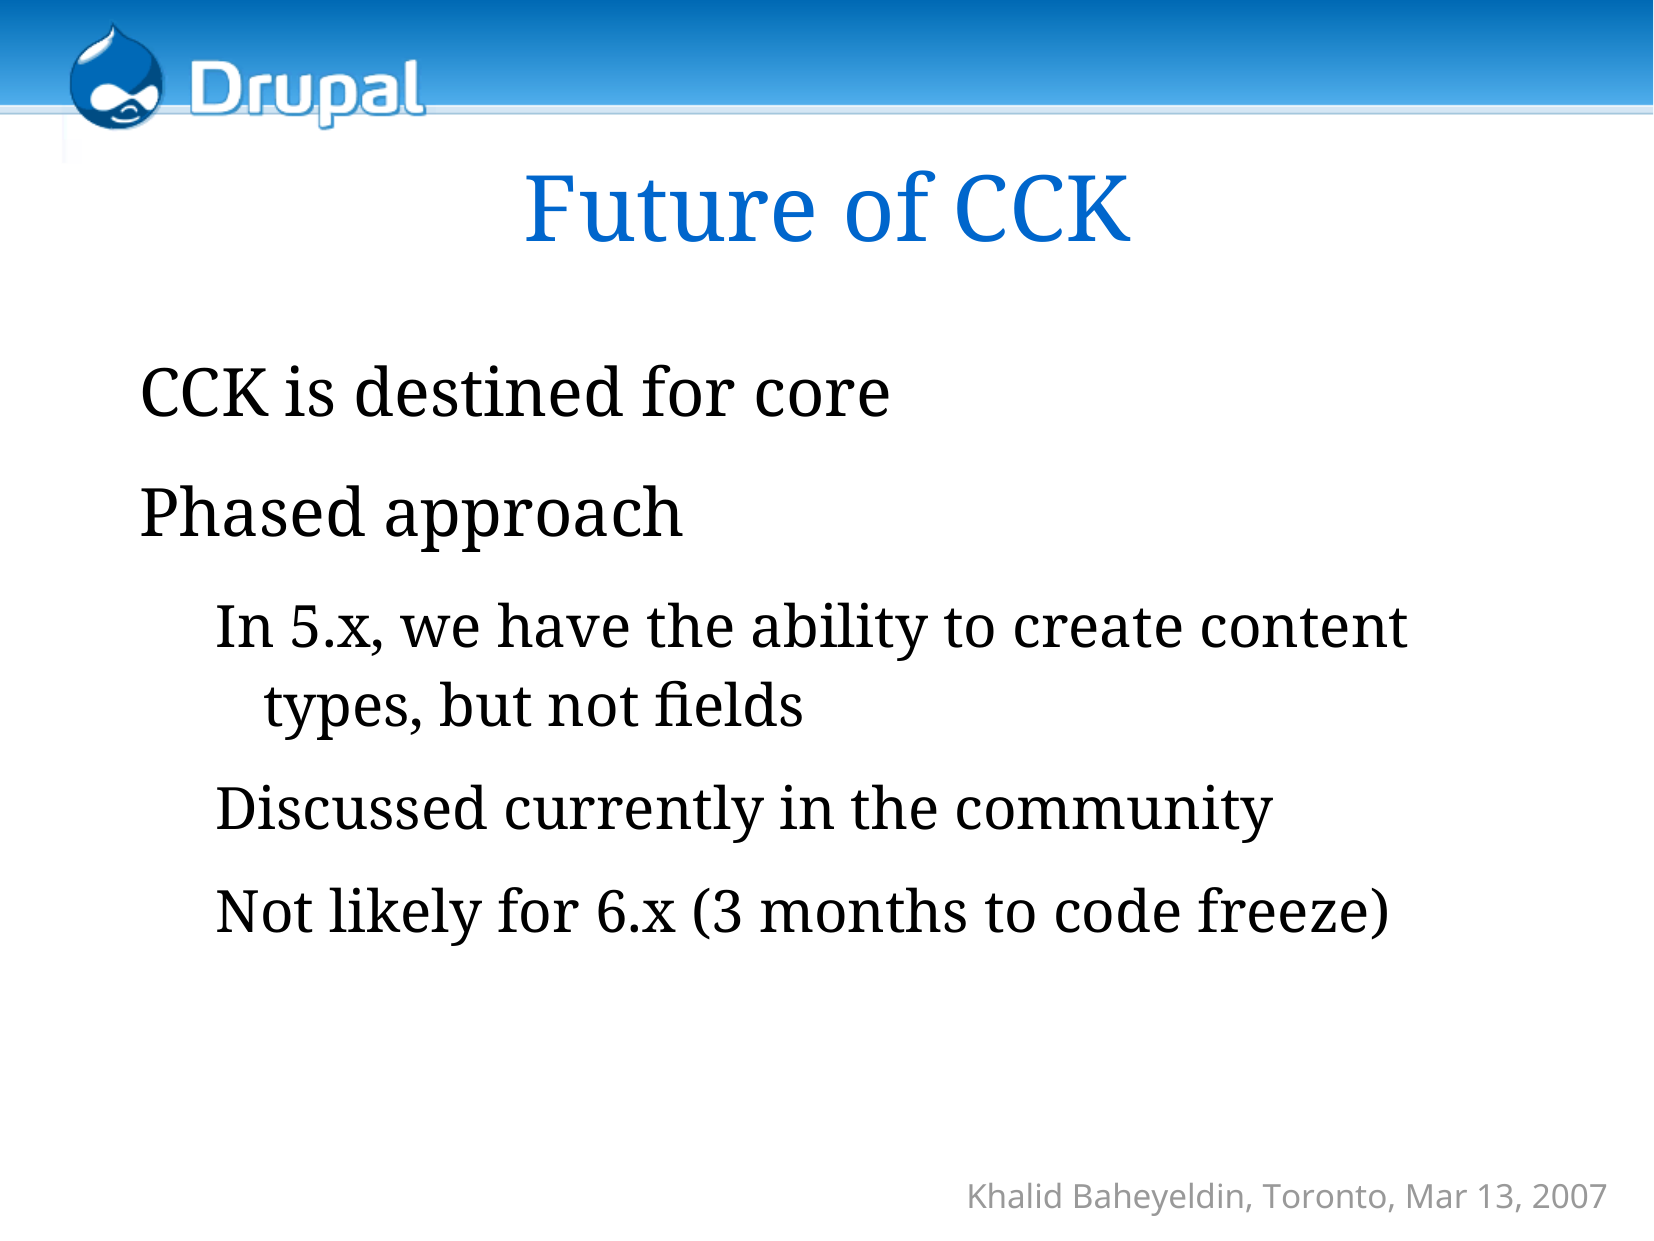

# Future of CCK
CCK is destined for core
Phased approach
In 5.x, we have the ability to create content types, but not fields
Discussed currently in the community
Not likely for 6.x (3 months to code freeze)